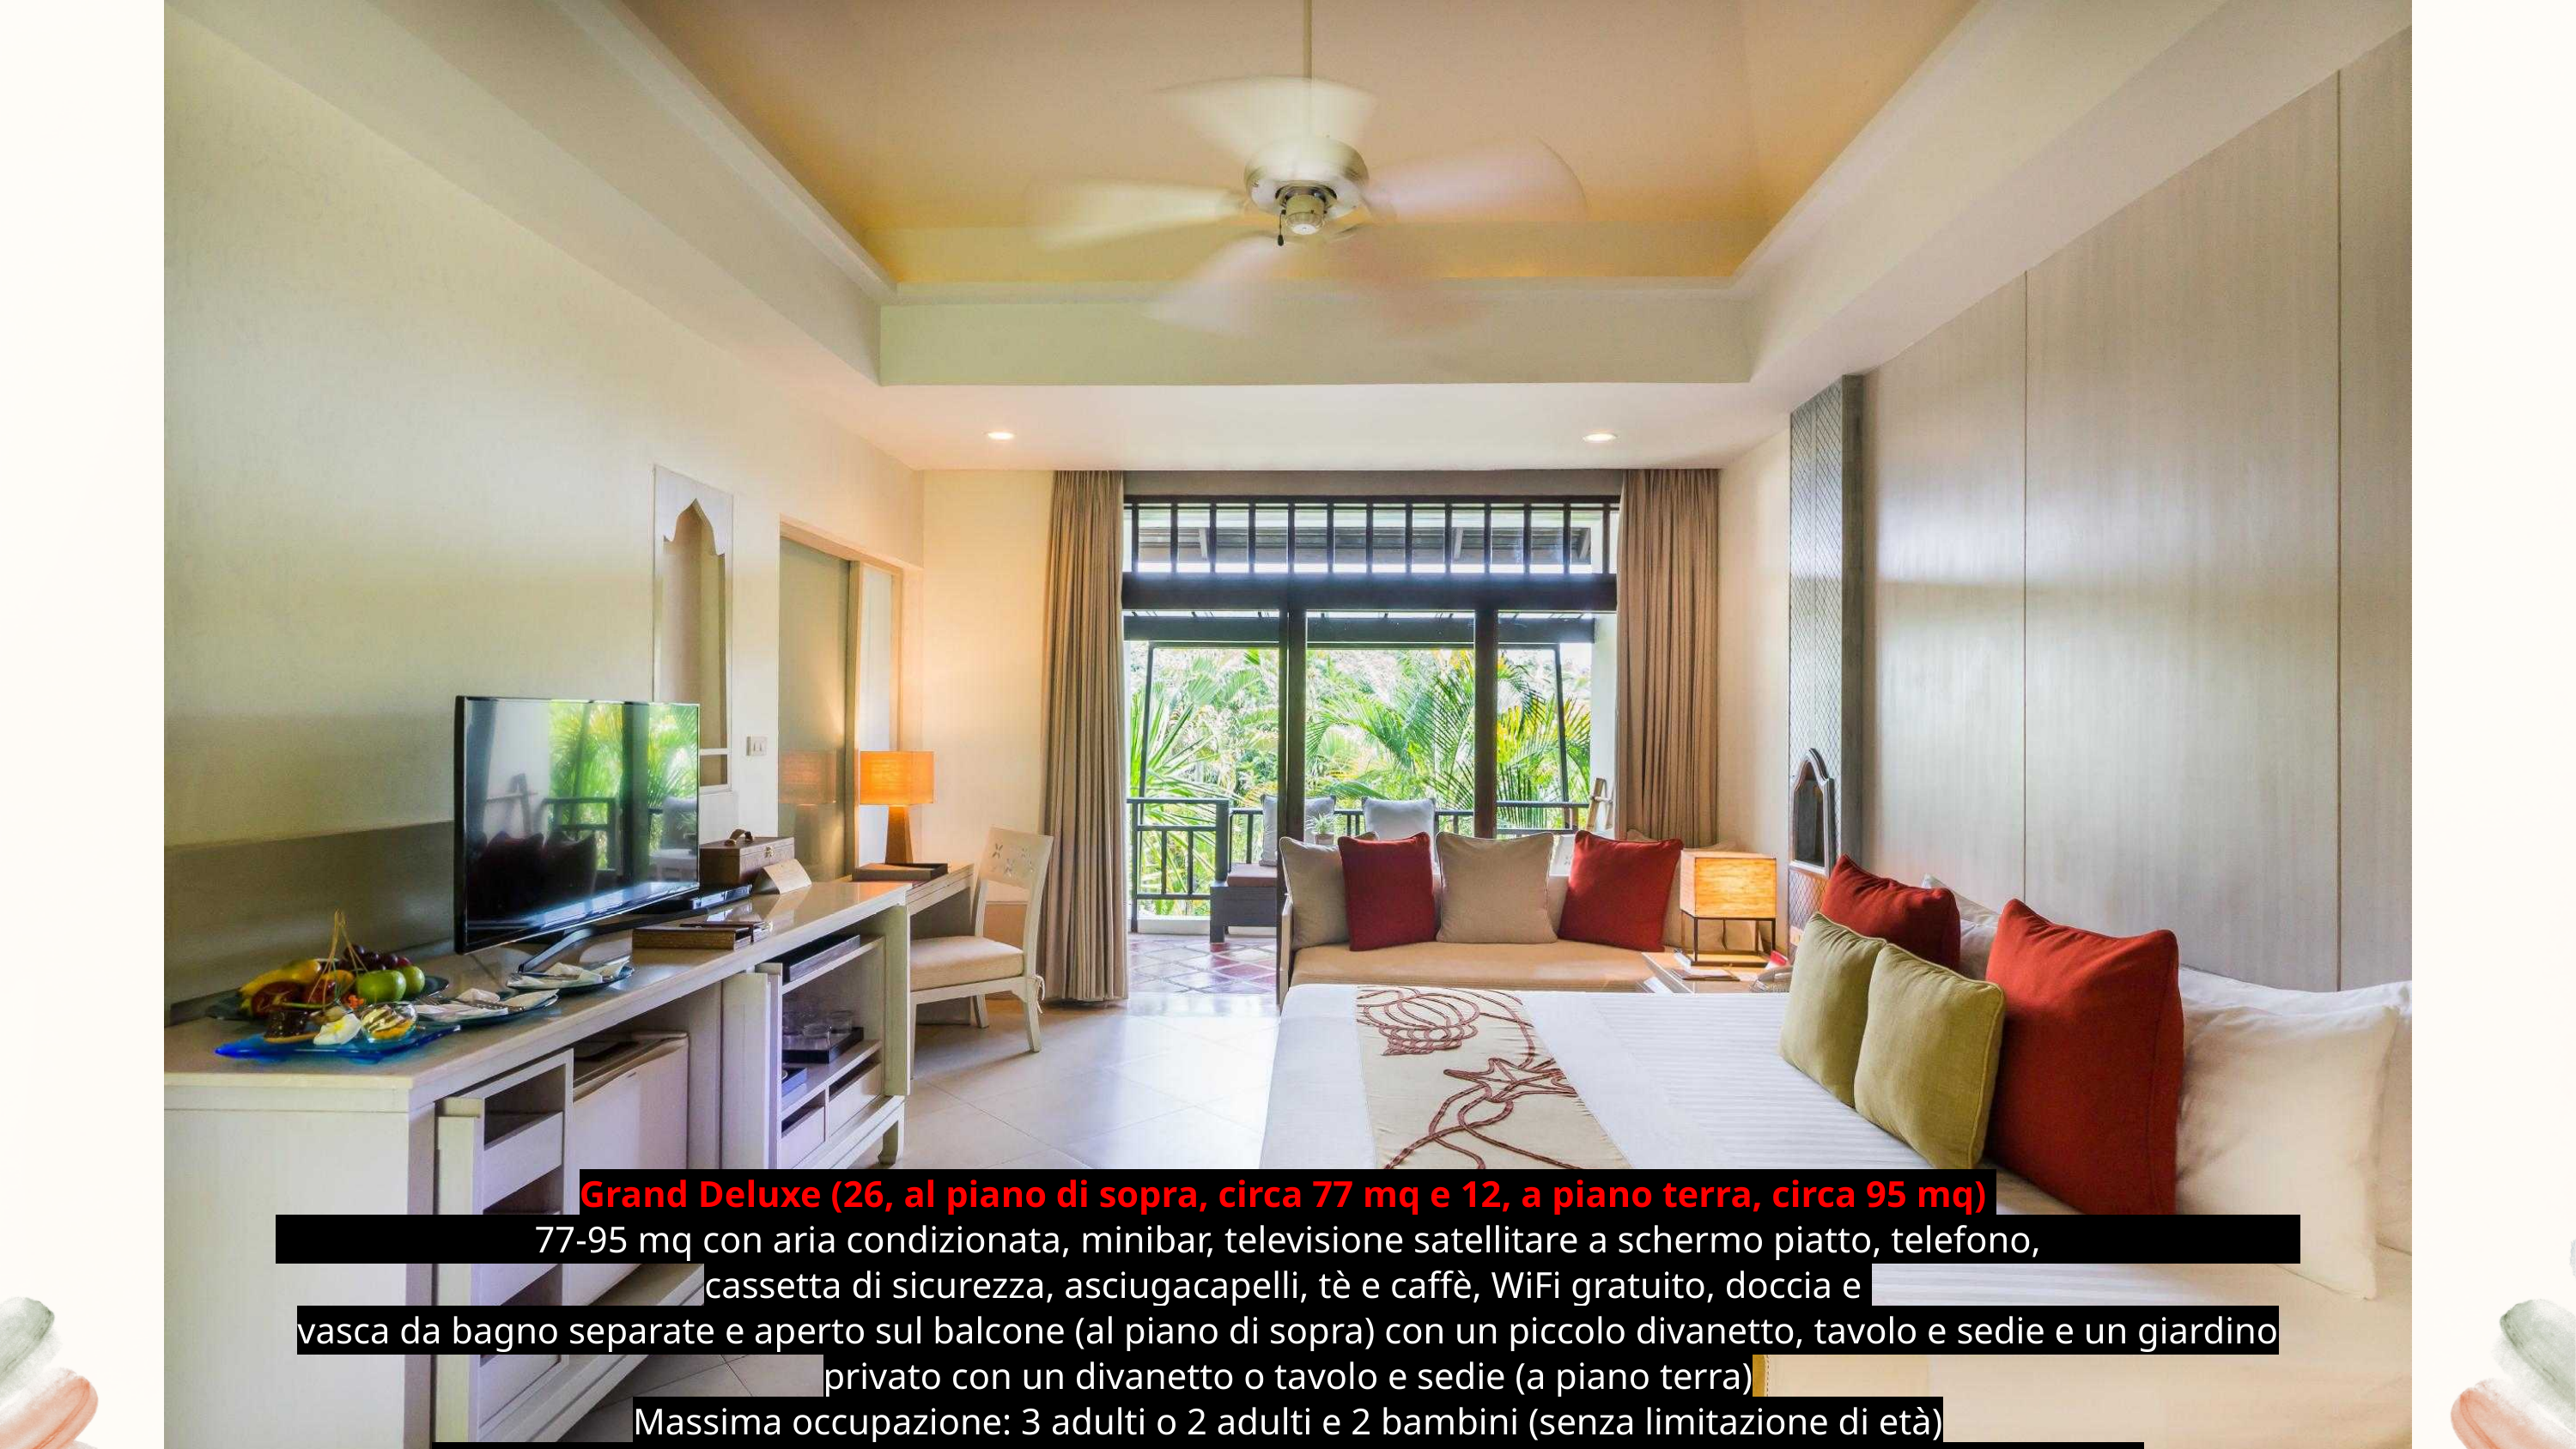

Grand Deluxe (26, al piano di sopra, circa 77 mq e 12, a piano terra, circa 95 mq)
 77-95 mq con aria condizionata, minibar, televisione satellitare a schermo piatto, telefono, cassetta di sicurezza, asciugacapelli, tè e caffè, WiFi gratuito, doccia e
vasca da bagno separate e aperto sul balcone (al piano di sopra) con un piccolo divanetto, tavolo e sedie e un giardino privato con un divanetto o tavolo e sedie (a piano terra)
Massima occupazione: 3 adulti o 2 adulti e 2 bambini (senza limitazione di età)
Configurazione letti: 1 letto king or 2 letti queen più un divano letto ed un letto aggiunto all'evenienza
Vista : Giardini (primo piano o piano terra sono su richiesta)